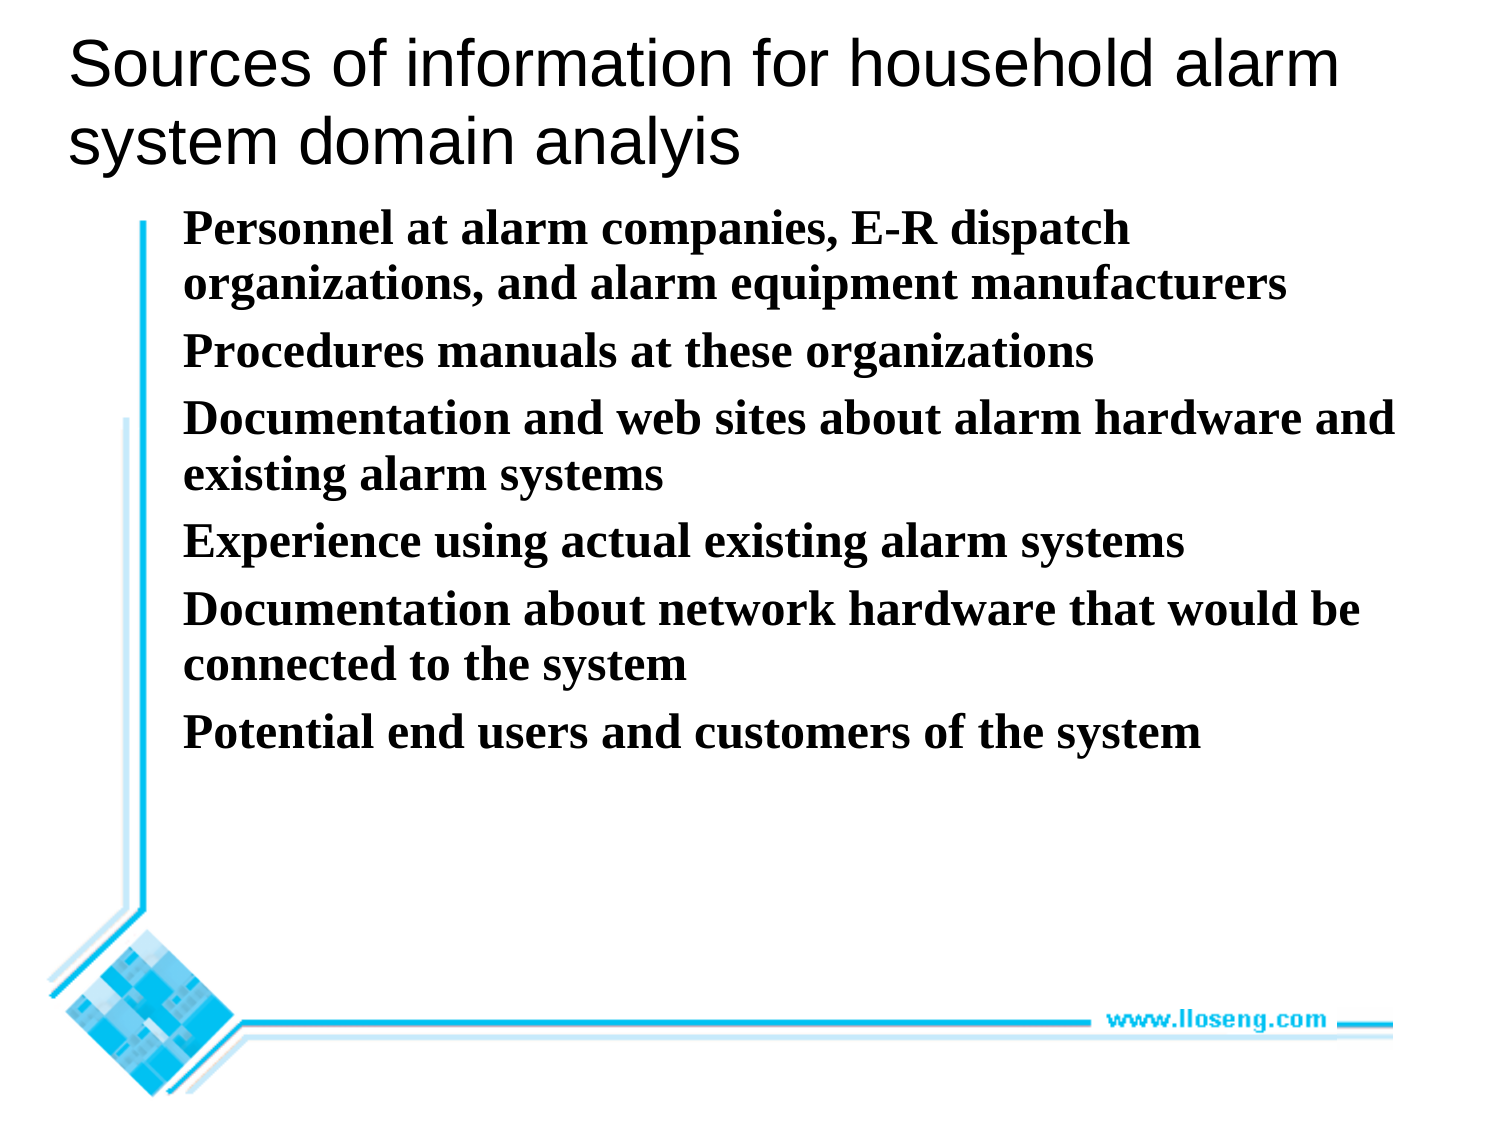

# Sources of information for household alarm system domain analyis
Personnel at alarm companies, E-R dispatch organizations, and alarm equipment manufacturers
Procedures manuals at these organizations
Documentation and web sites about alarm hardware and existing alarm systems
Experience using actual existing alarm systems
Documentation about network hardware that would be connected to the system
Potential end users and customers of the system